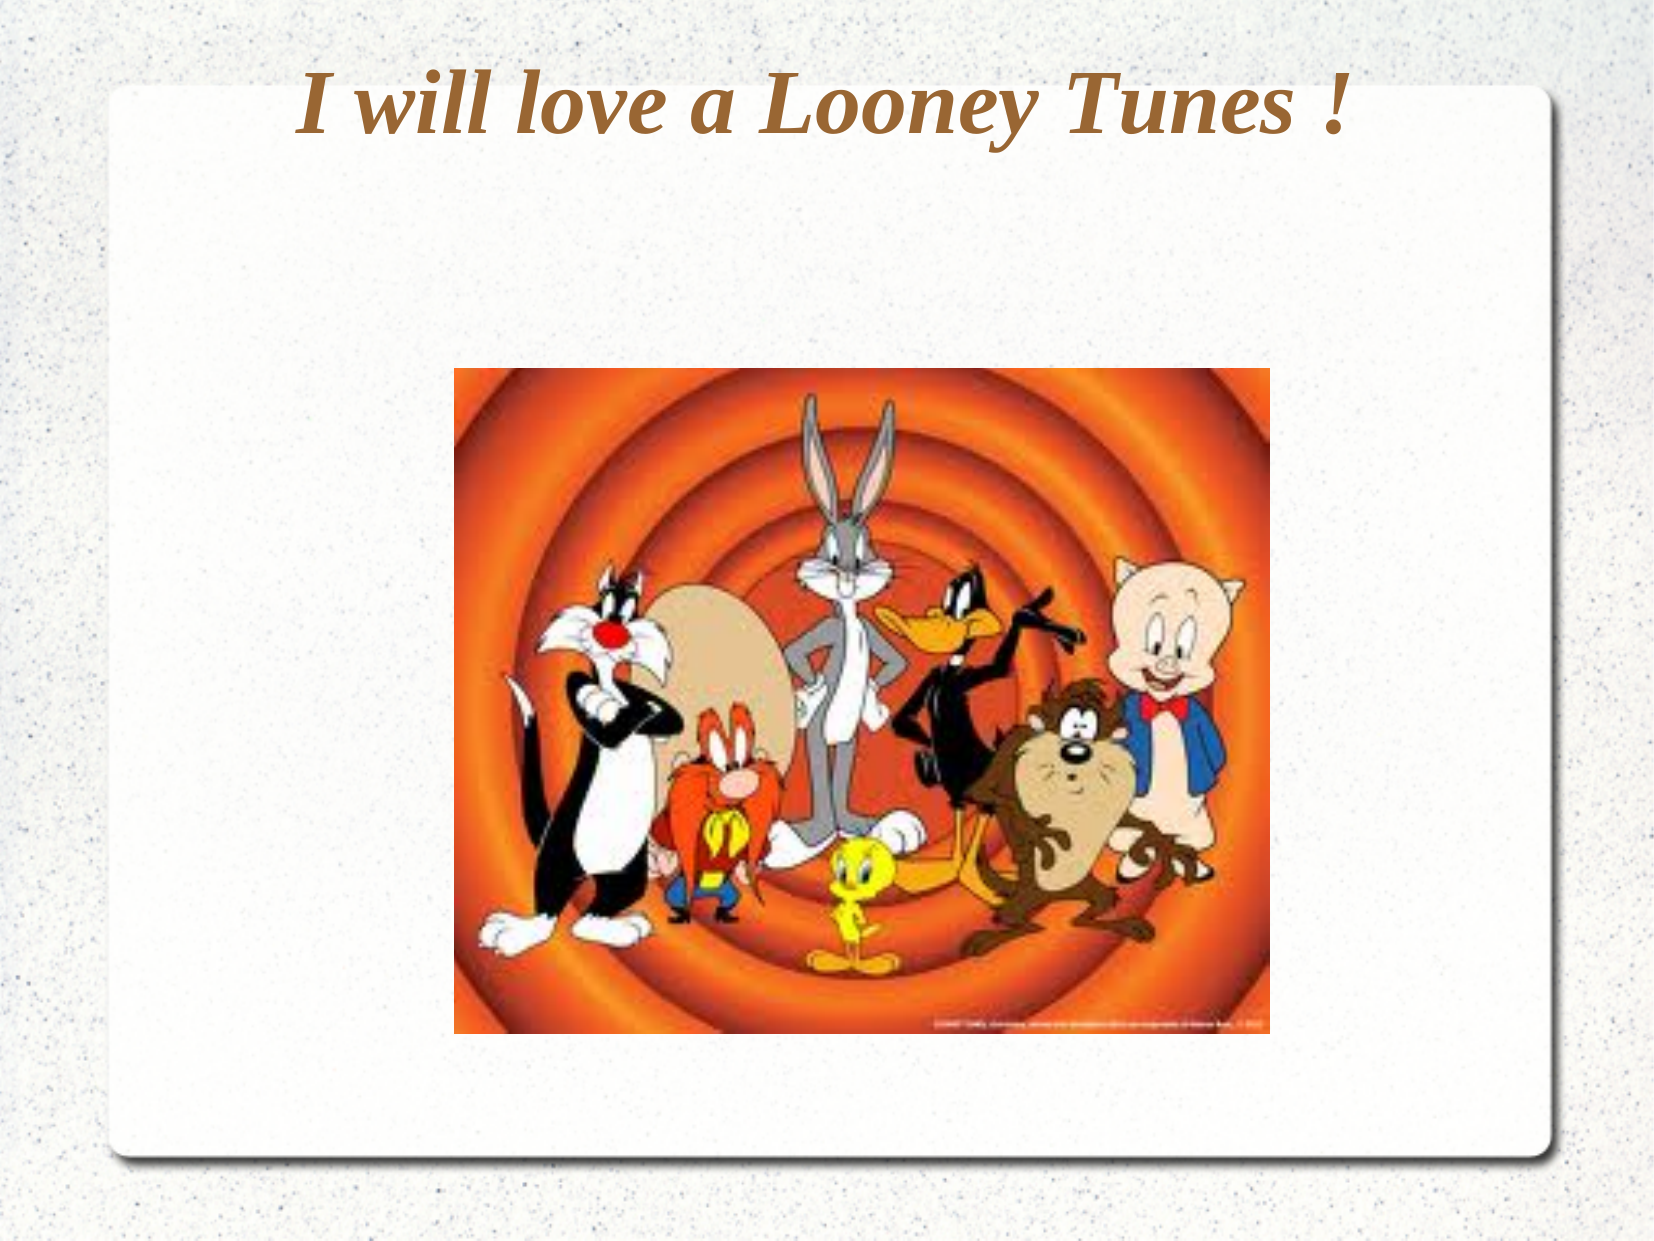

# I will love a Looney Tunes !